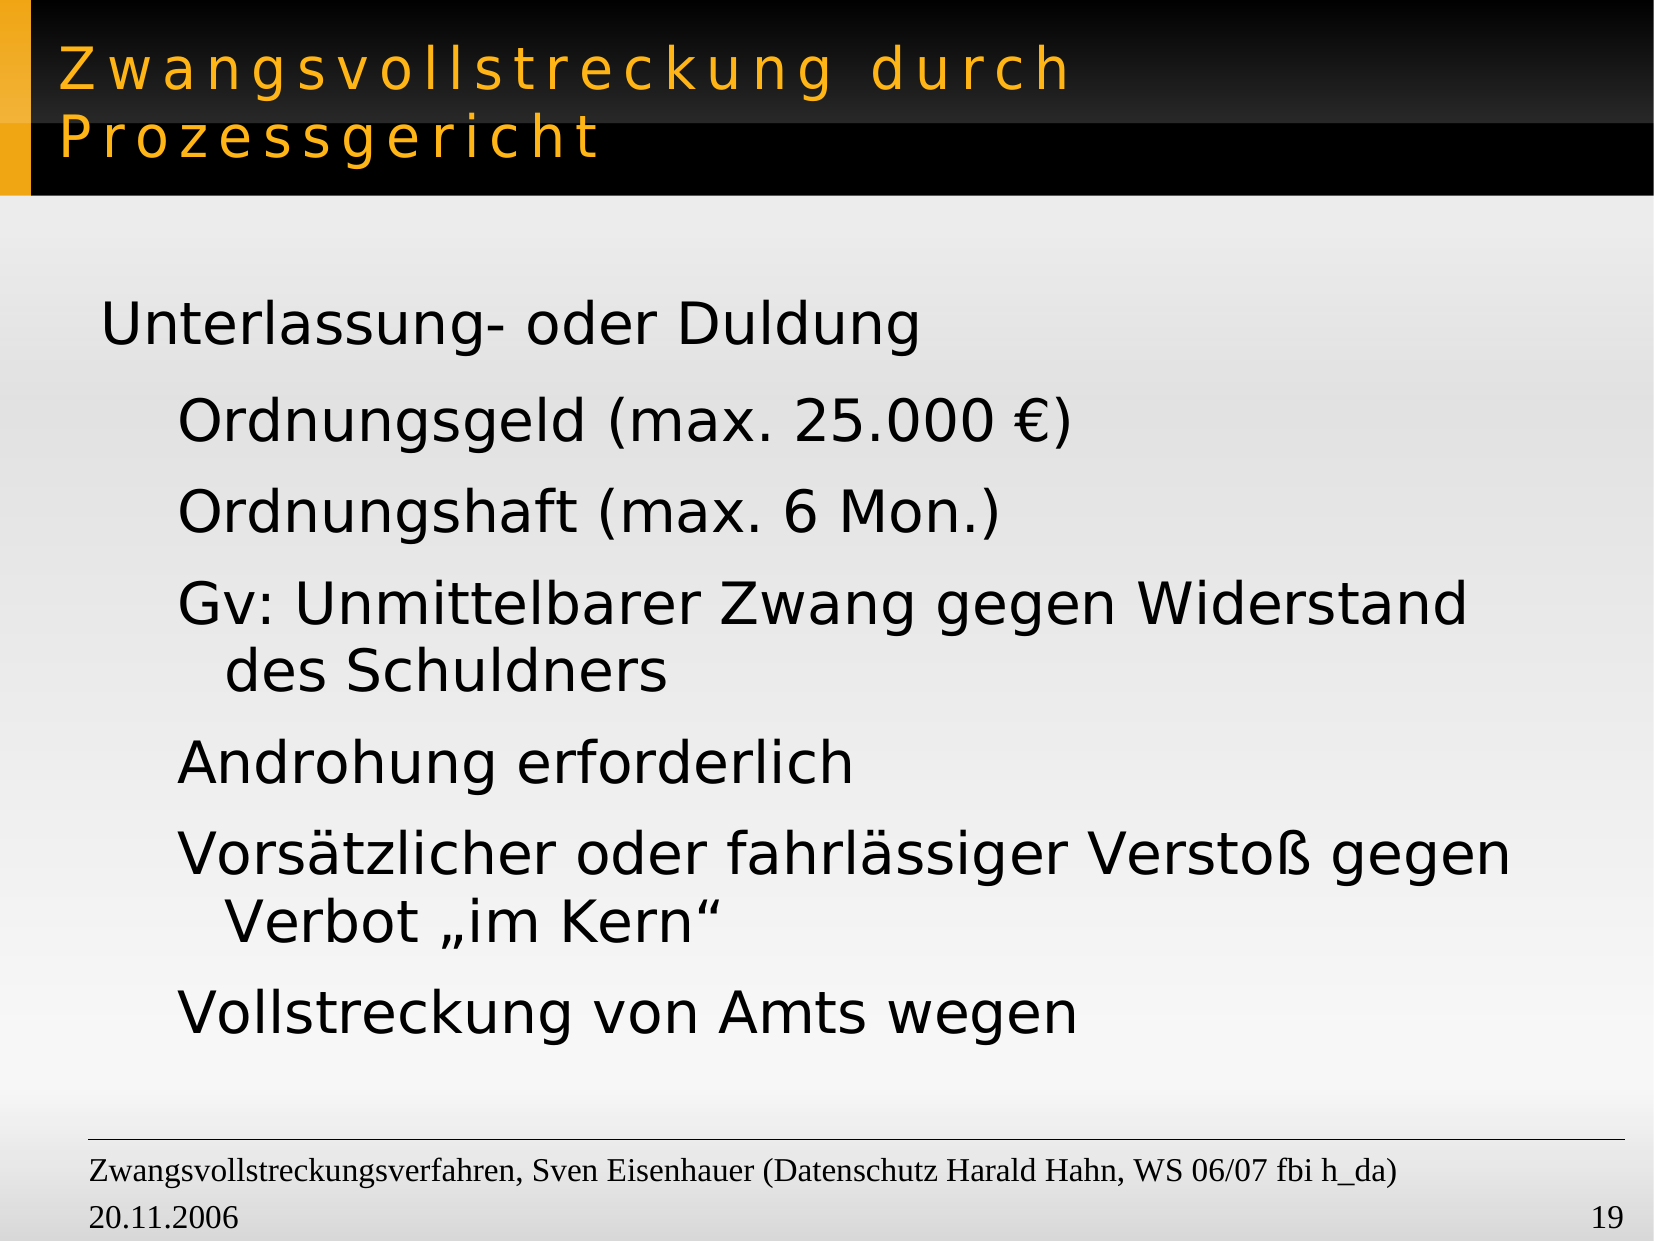

# Zwangsvollstreckung durch Prozessgericht
Unterlassung- oder Duldung
Ordnungsgeld (max. 25.000 €)
Ordnungshaft (max. 6 Mon.)
Gv: Unmittelbarer Zwang gegen Widerstand des Schuldners
Androhung erforderlich
Vorsätzlicher oder fahrlässiger Verstoß gegen Verbot „im Kern“
Vollstreckung von Amts wegen
Zwangsvollstreckungsverfahren, Sven Eisenhauer (Datenschutz Harald Hahn, WS 06/07 fbi h_da)
20.11.2006
19